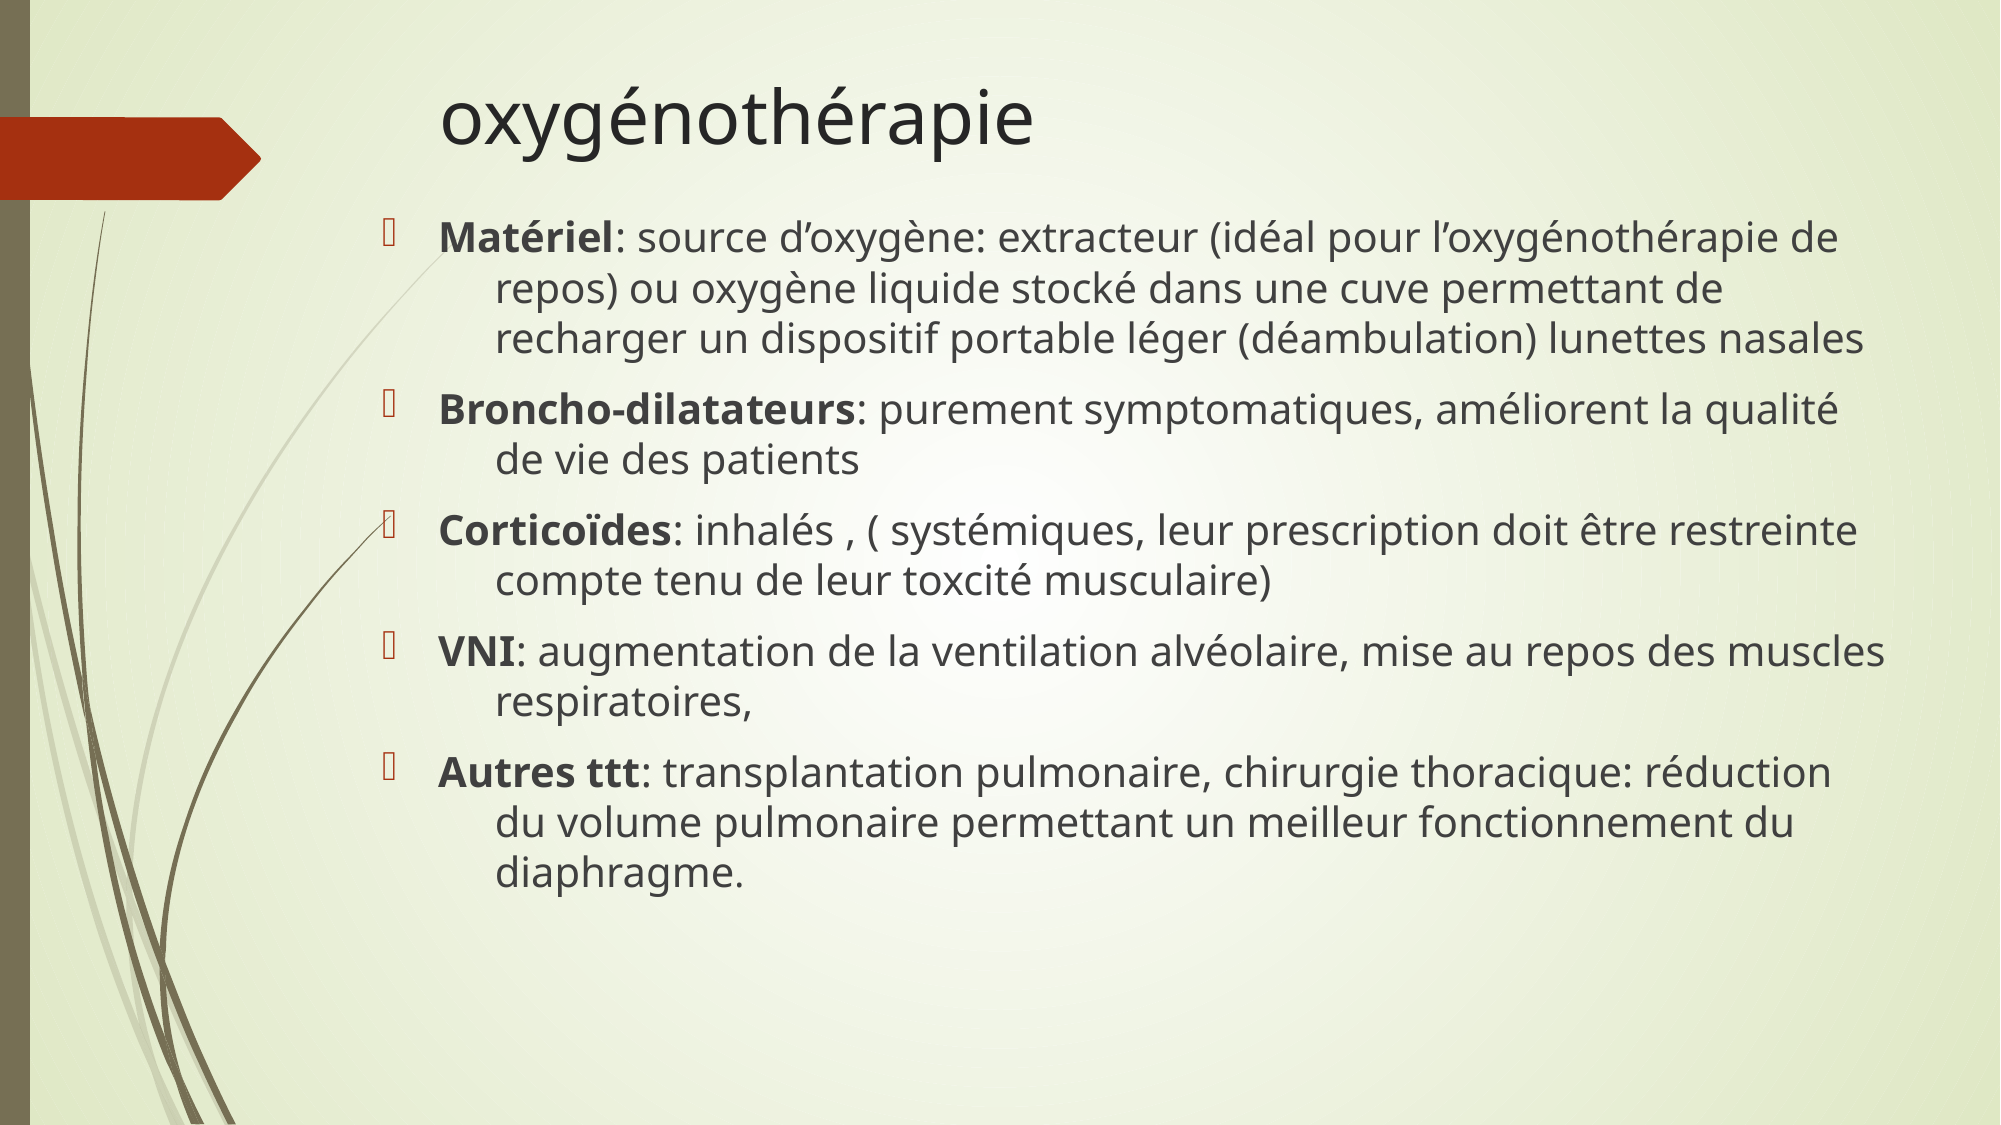

# oxygénothérapie
Matériel: source d’oxygène: extracteur (idéal pour l’oxygénothérapie de repos) ou oxygène liquide stocké dans une cuve permettant de recharger un dispositif portable léger (déambulation) lunettes nasales
Broncho-dilatateurs: purement symptomatiques, améliorent la qualité de vie des patients
Corticoïdes: inhalés , ( systémiques, leur prescription doit être restreinte compte tenu de leur toxcité musculaire)
VNI: augmentation de la ventilation alvéolaire, mise au repos des muscles respiratoires,
Autres ttt: transplantation pulmonaire, chirurgie thoracique: réduction du volume pulmonaire permettant un meilleur fonctionnement du diaphragme.